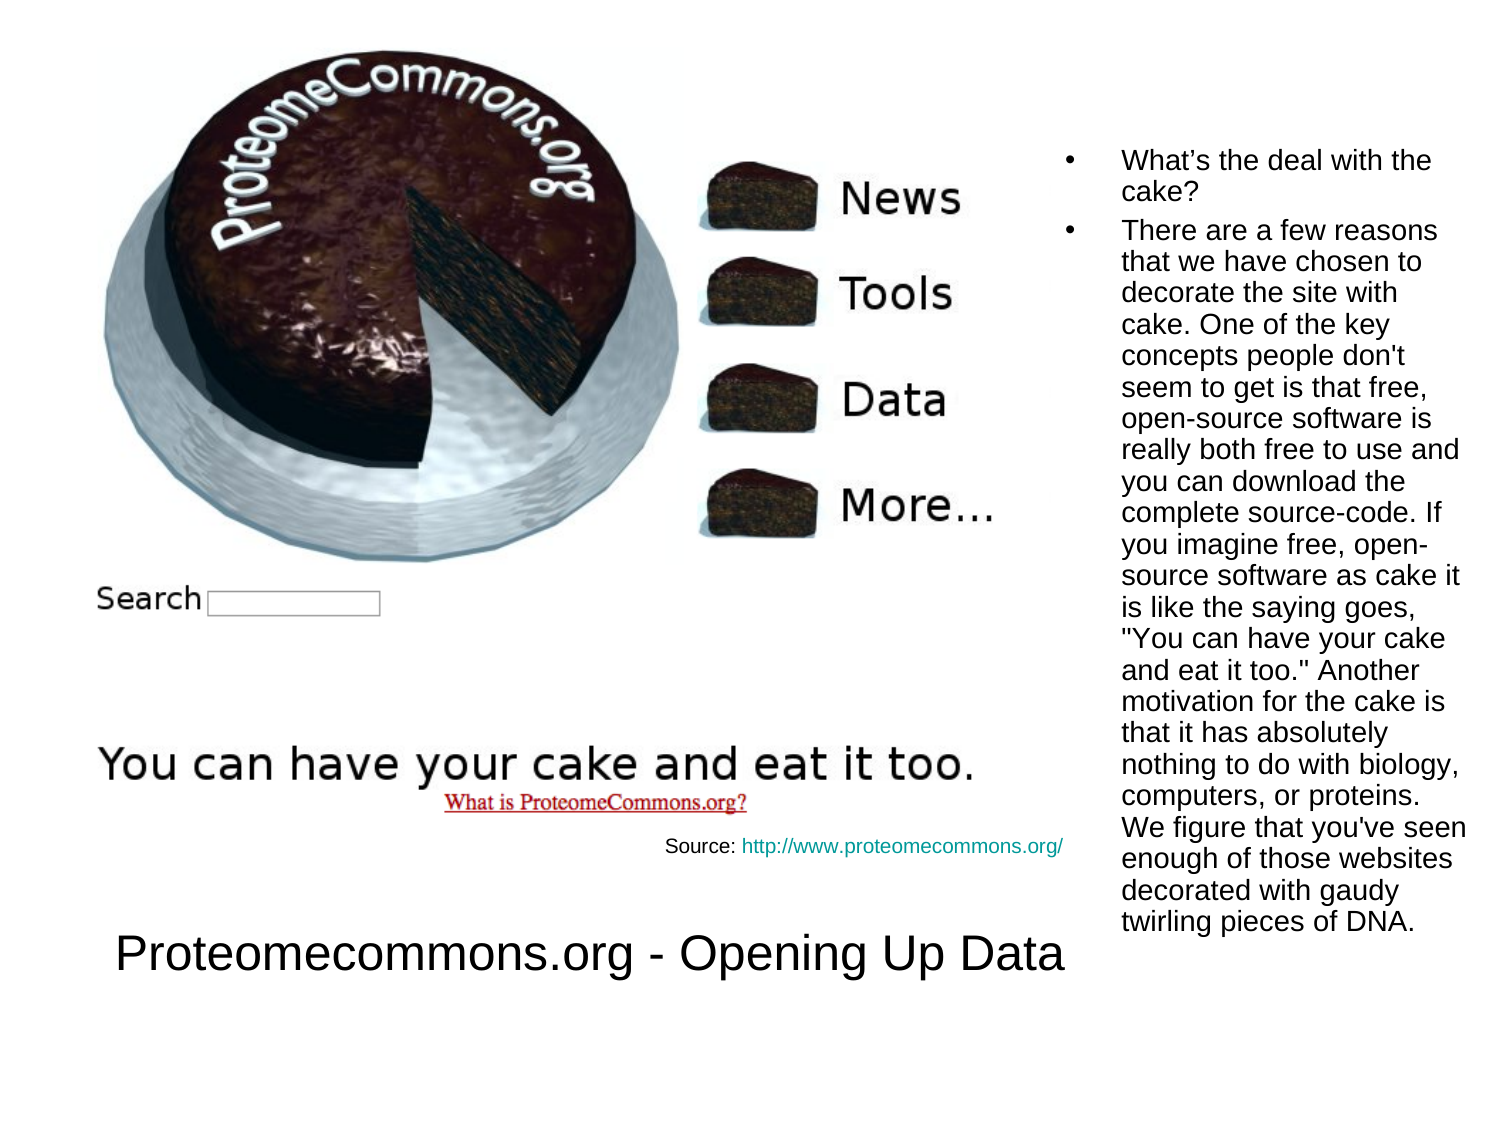

# What’s the deal with the cake?
There are a few reasons that we have chosen to decorate the site with cake. One of the key concepts people don't seem to get is that free, open-source software is really both free to use and you can download the complete source-code. If you imagine free, open-source software as cake it is like the saying goes, "You can have your cake and eat it too." Another motivation for the cake is that it has absolutely nothing to do with biology, computers, or proteins. We figure that you've seen enough of those websites decorated with gaudy twirling pieces of DNA.
Source: http://www.proteomecommons.org/
Proteomecommons.org - Opening Up Data